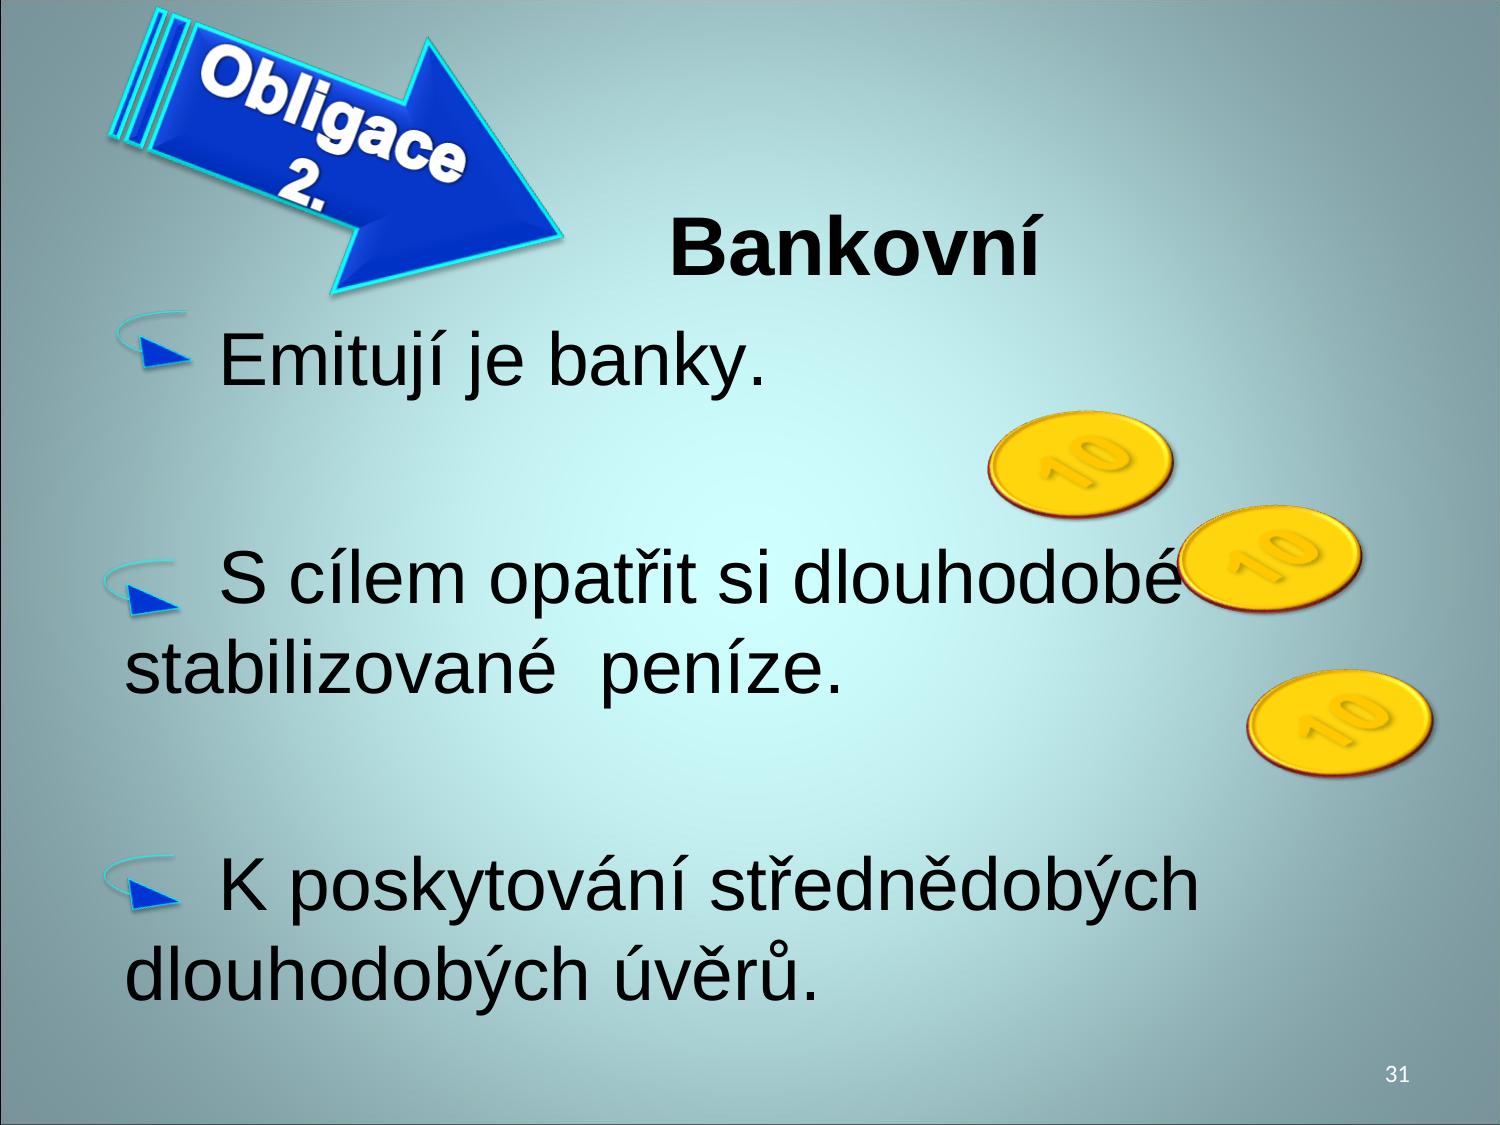

# Bankovní
		Emitují je banky.
		S cílem opatřit si dlouhodobé 	stabilizované peníze.
		K poskytování střednědobých 	dlouhodobých úvěrů.